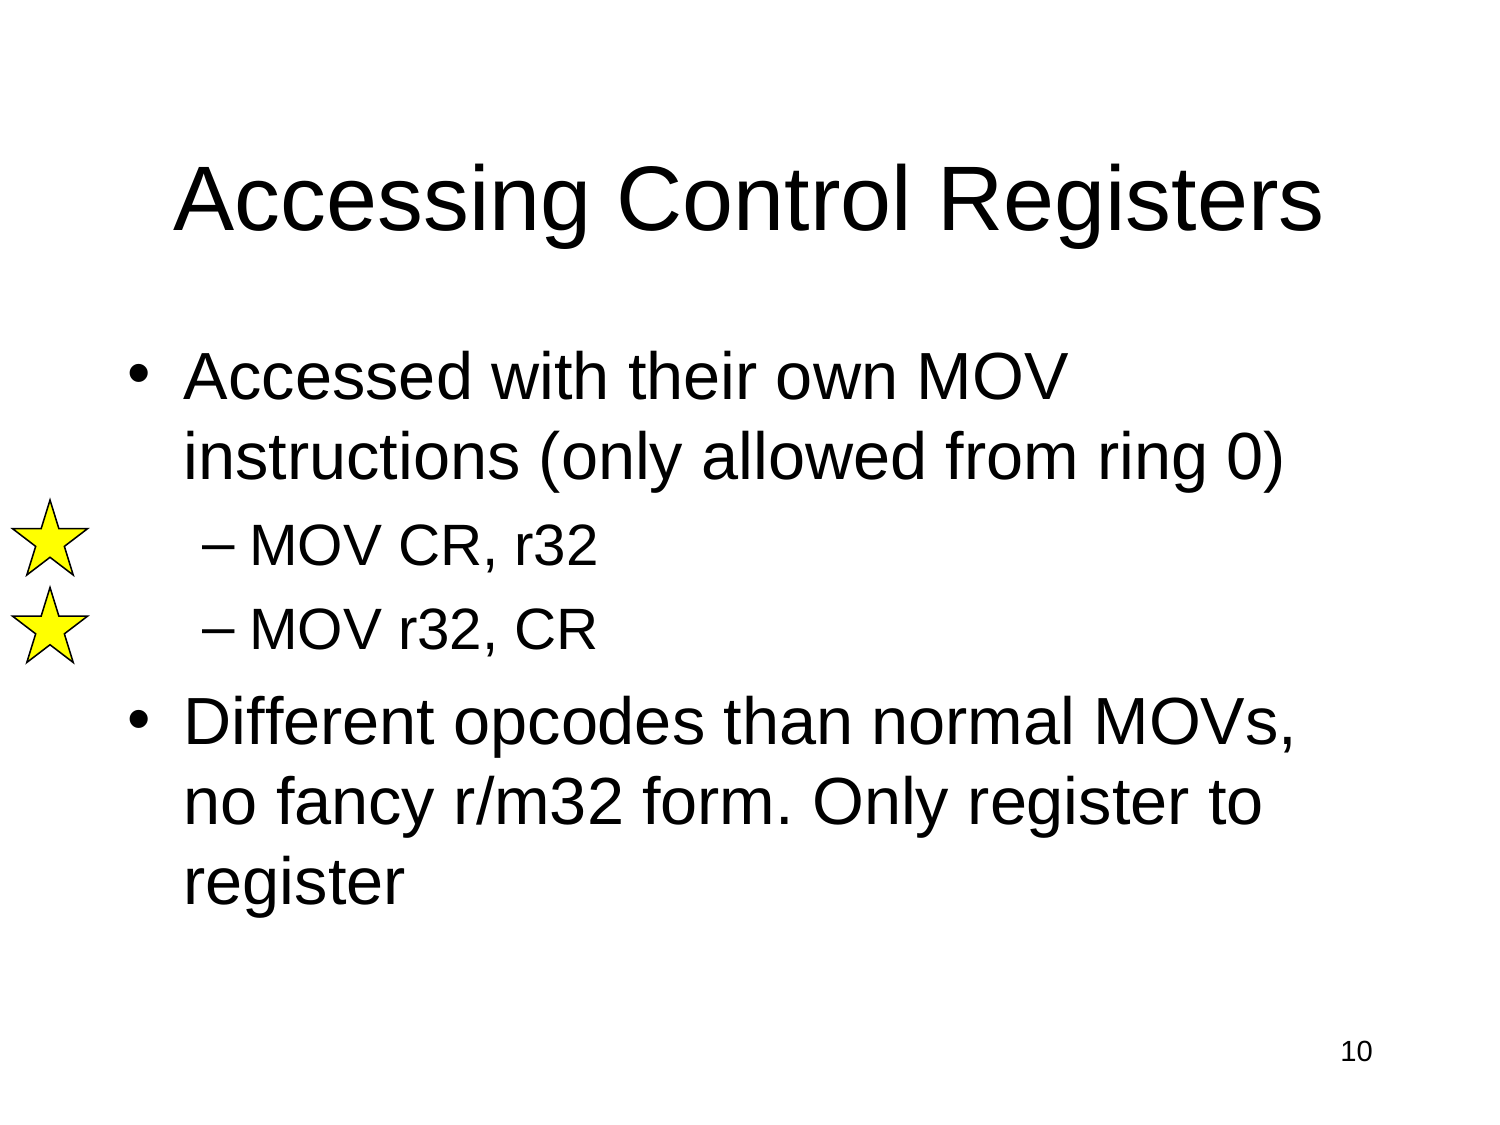

# Accessing Control Registers
Accessed with their own MOV instructions (only allowed from ring 0)
MOV CR, r32
MOV r32, CR
Different opcodes than normal MOVs, no fancy r/m32 form. Only register to register